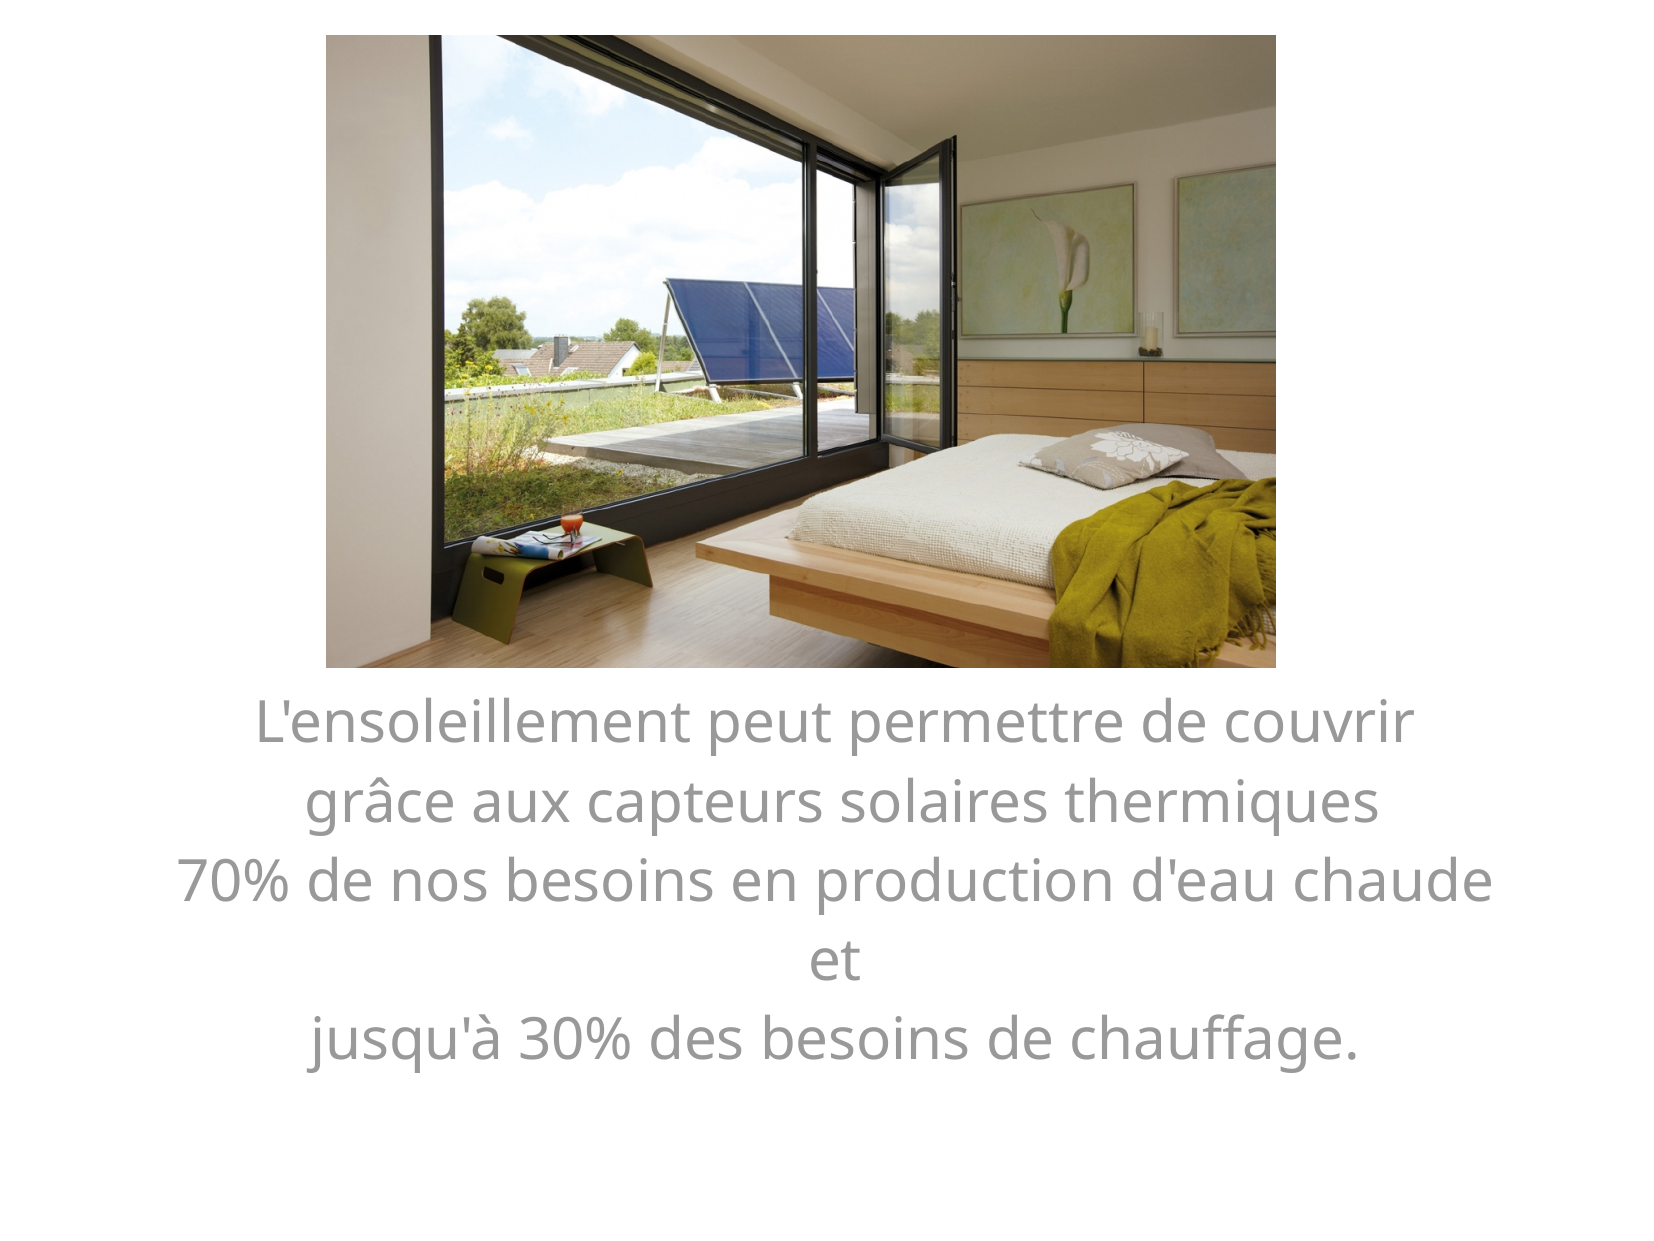

L'ensoleillement peut permettre de couvrir
 grâce aux capteurs solaires thermiques
70% de nos besoins en production d'eau chaude
 et
jusqu'à 30% des besoins de chauffage.